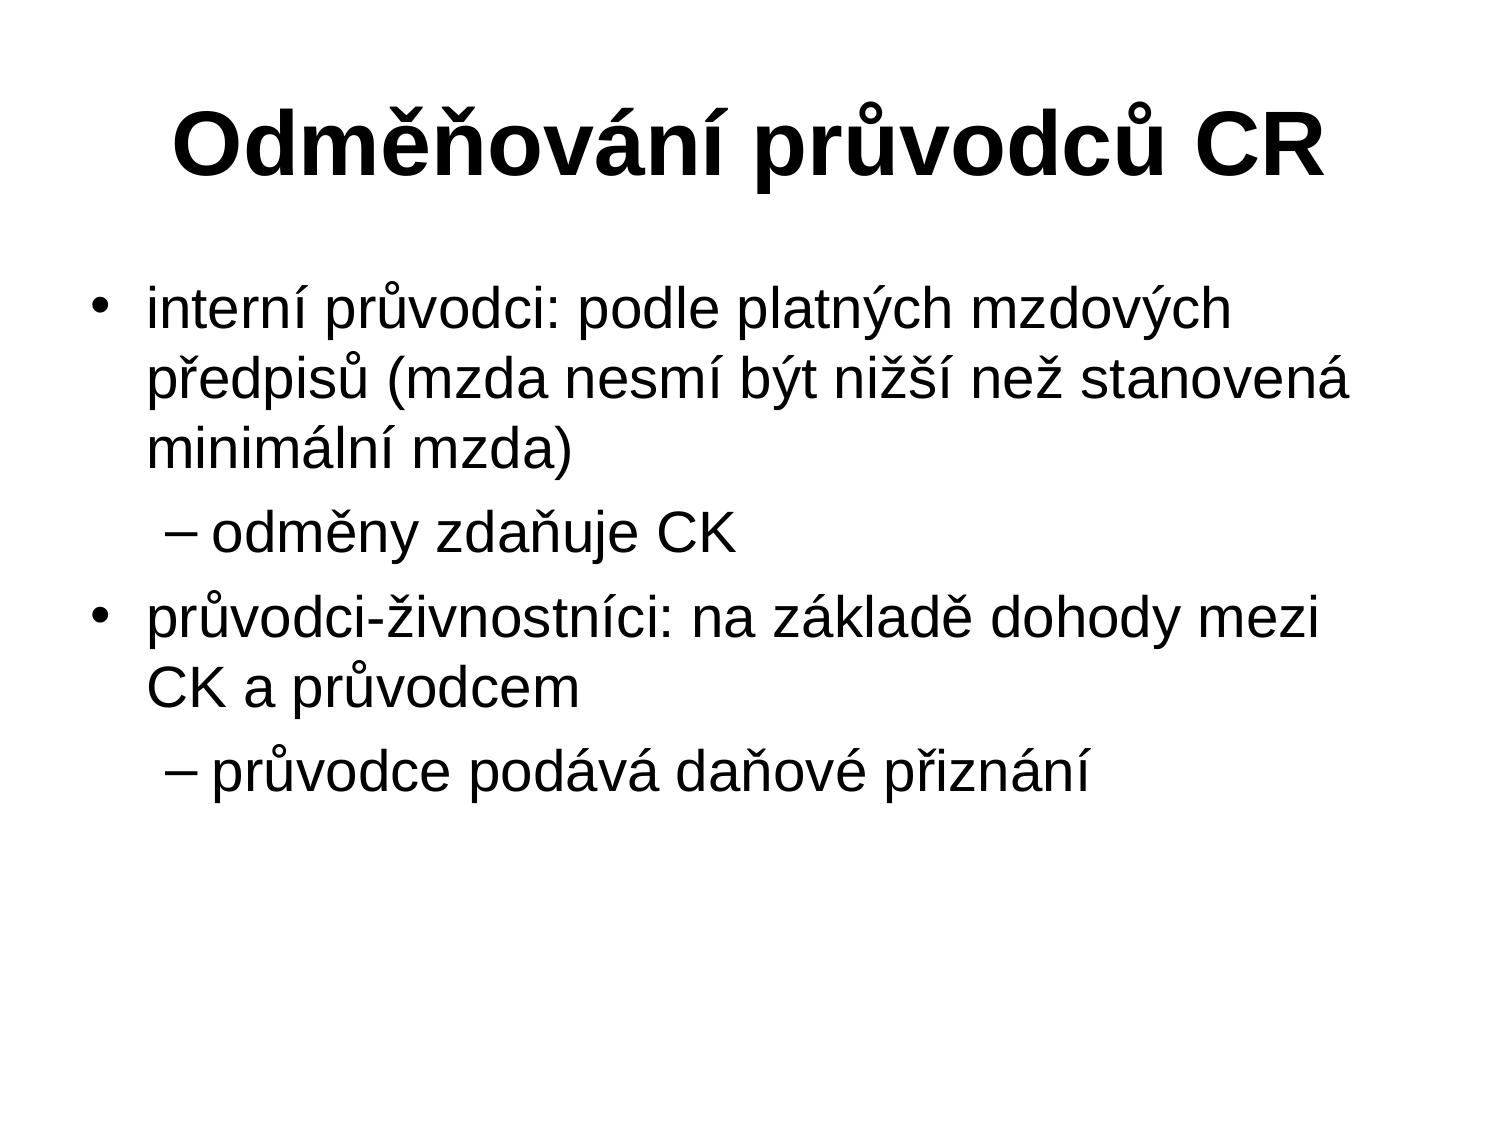

# Odměňování průvodců CR
interní průvodci: podle platných mzdových předpisů (mzda nesmí být nižší než stanovená minimální mzda)
odměny zdaňuje CK
průvodci-živnostníci: na základě dohody mezi CK a průvodcem
průvodce podává daňové přiznání